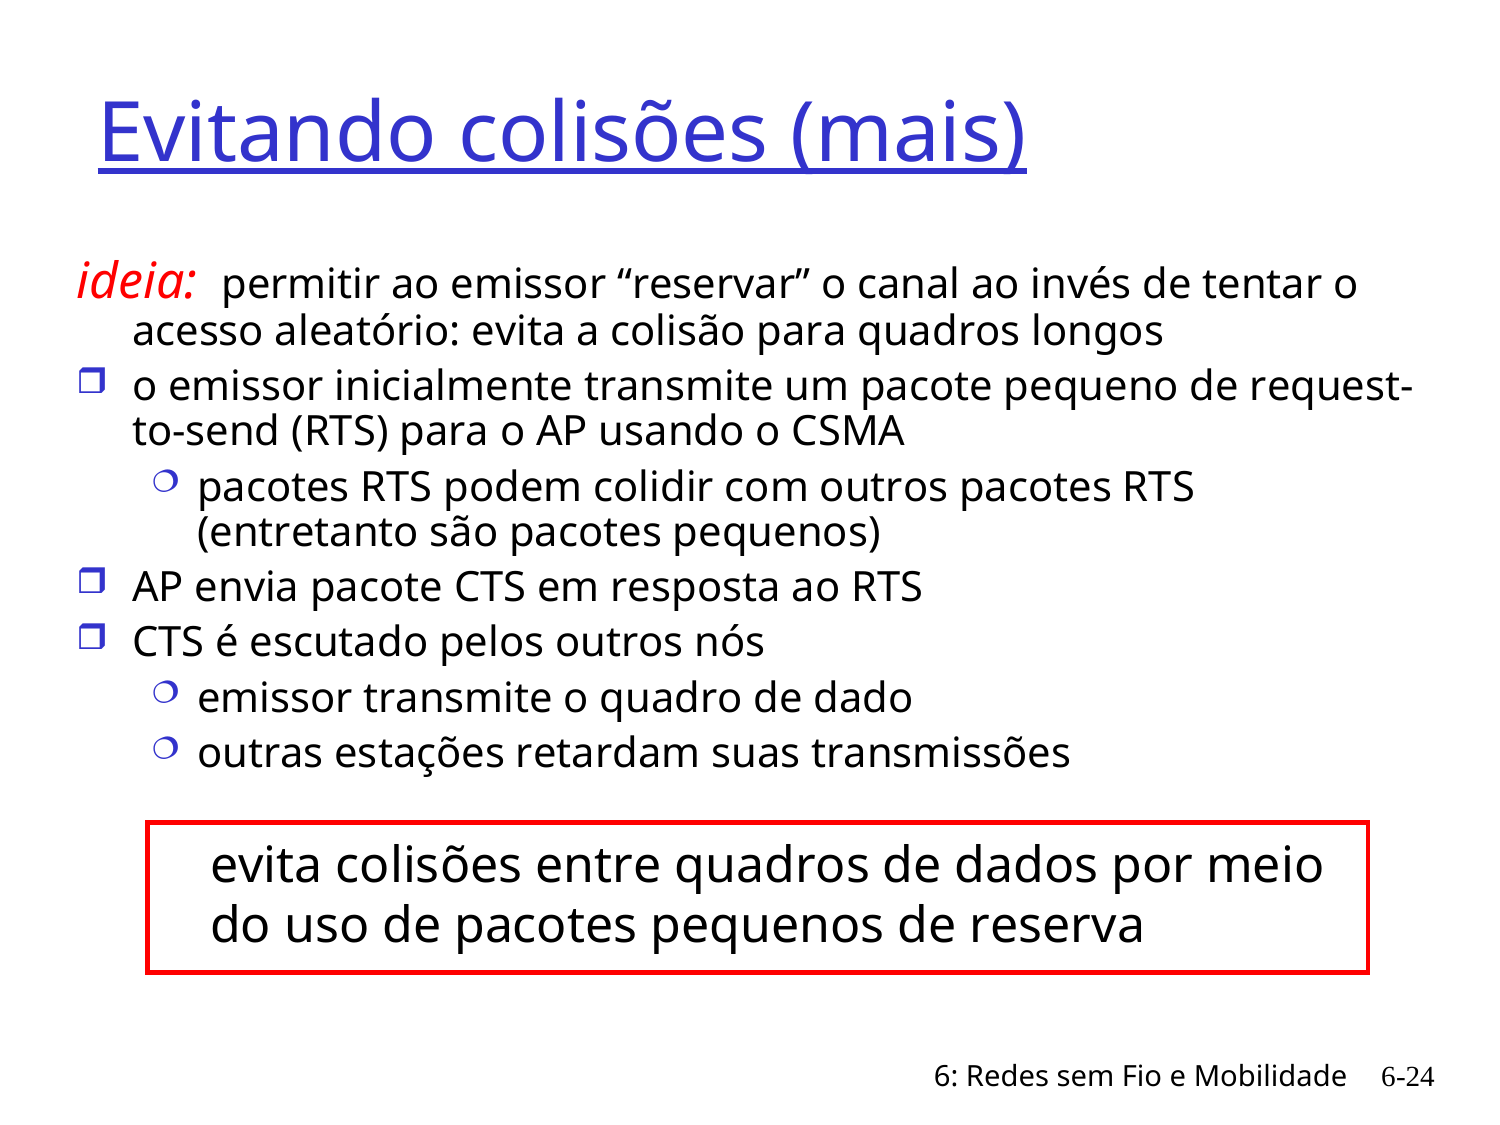

Evitando colisões (mais)
ideia: permitir ao emissor “reservar” o canal ao invés de tentar o acesso aleatório: evita a colisão para quadros longos
o emissor inicialmente transmite um pacote pequeno de request-to-send (RTS) para o AP usando o CSMA
pacotes RTS podem colidir com outros pacotes RTS (entretanto são pacotes pequenos)
AP envia pacote CTS em resposta ao RTS
CTS é escutado pelos outros nós
emissor transmite o quadro de dado
outras estações retardam suas transmissões
evita colisões entre quadros de dados por meio
do uso de pacotes pequenos de reserva
6: Redes sem Fio e Mobilidade